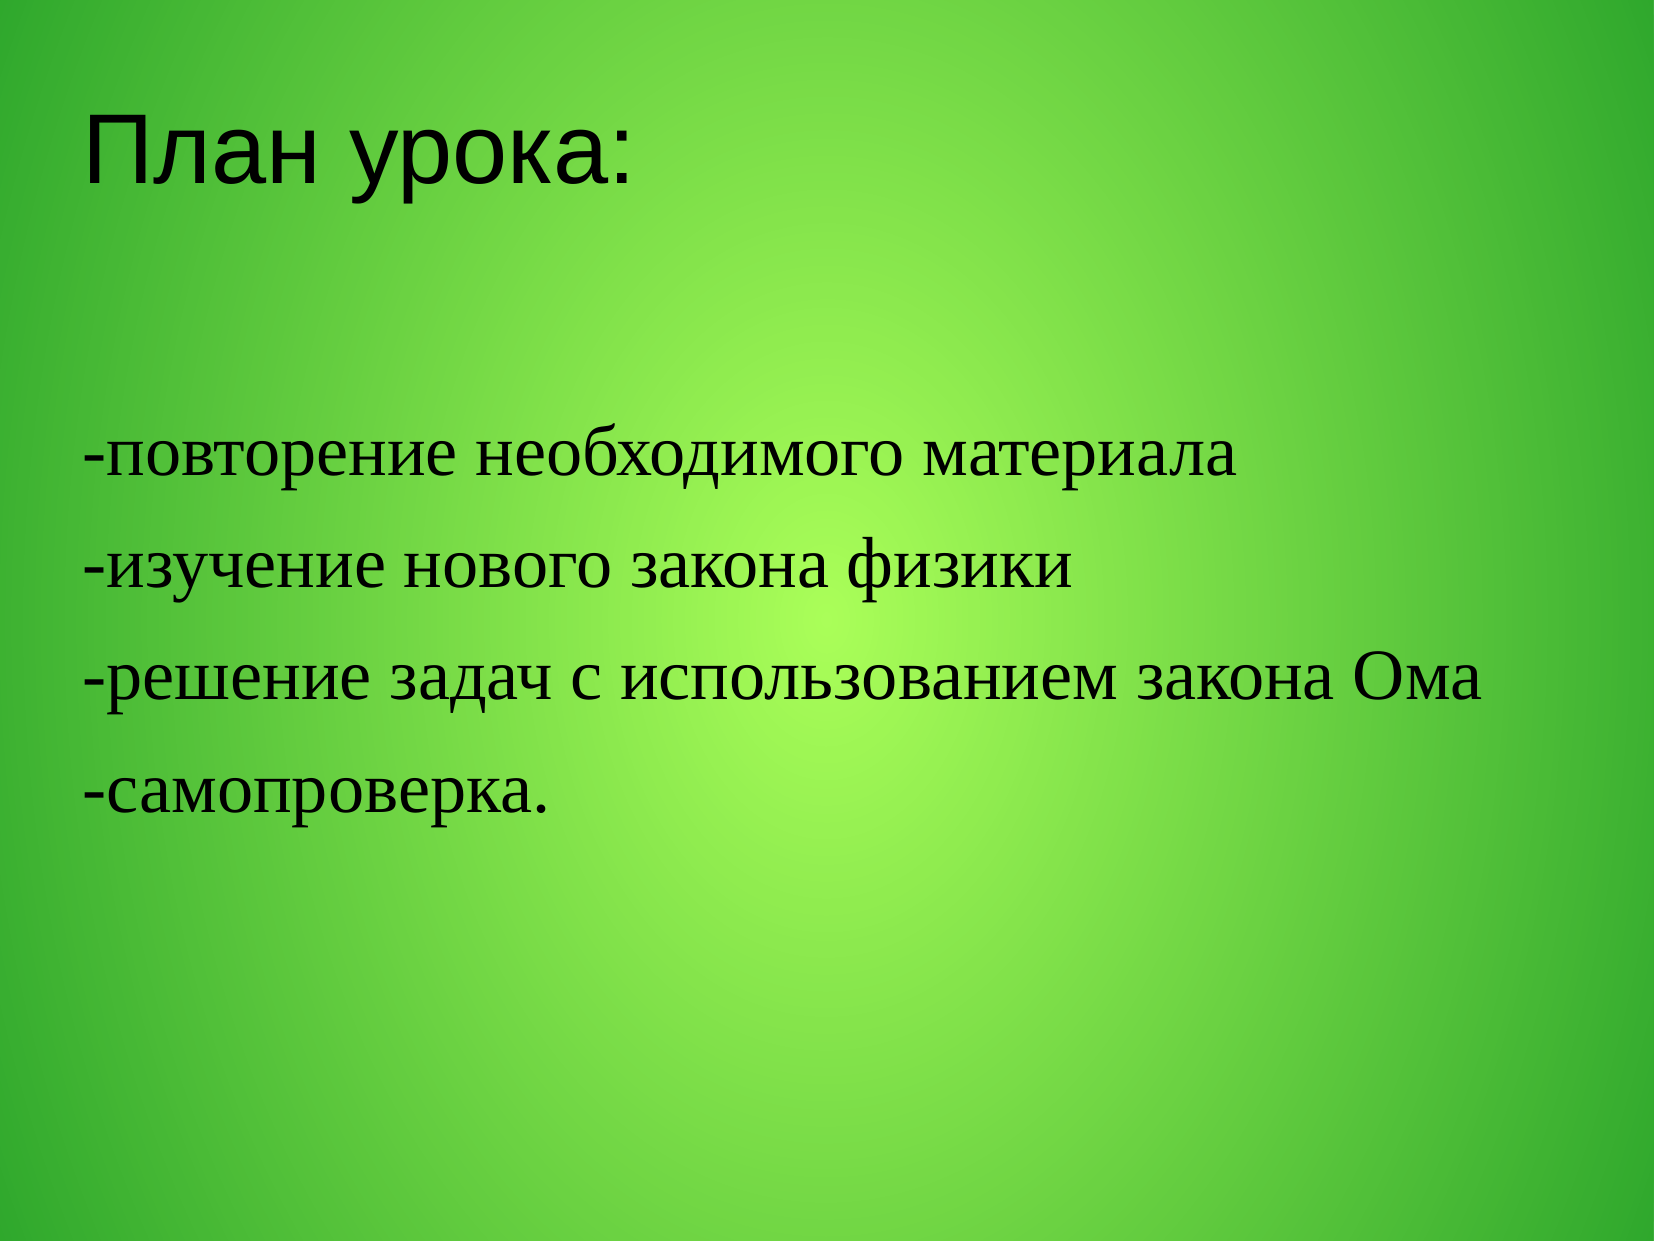

# План урока:
-повторение необходимого материала
-изучение нового закона физики
-решение задач с использованием закона Ома
-самопроверка.